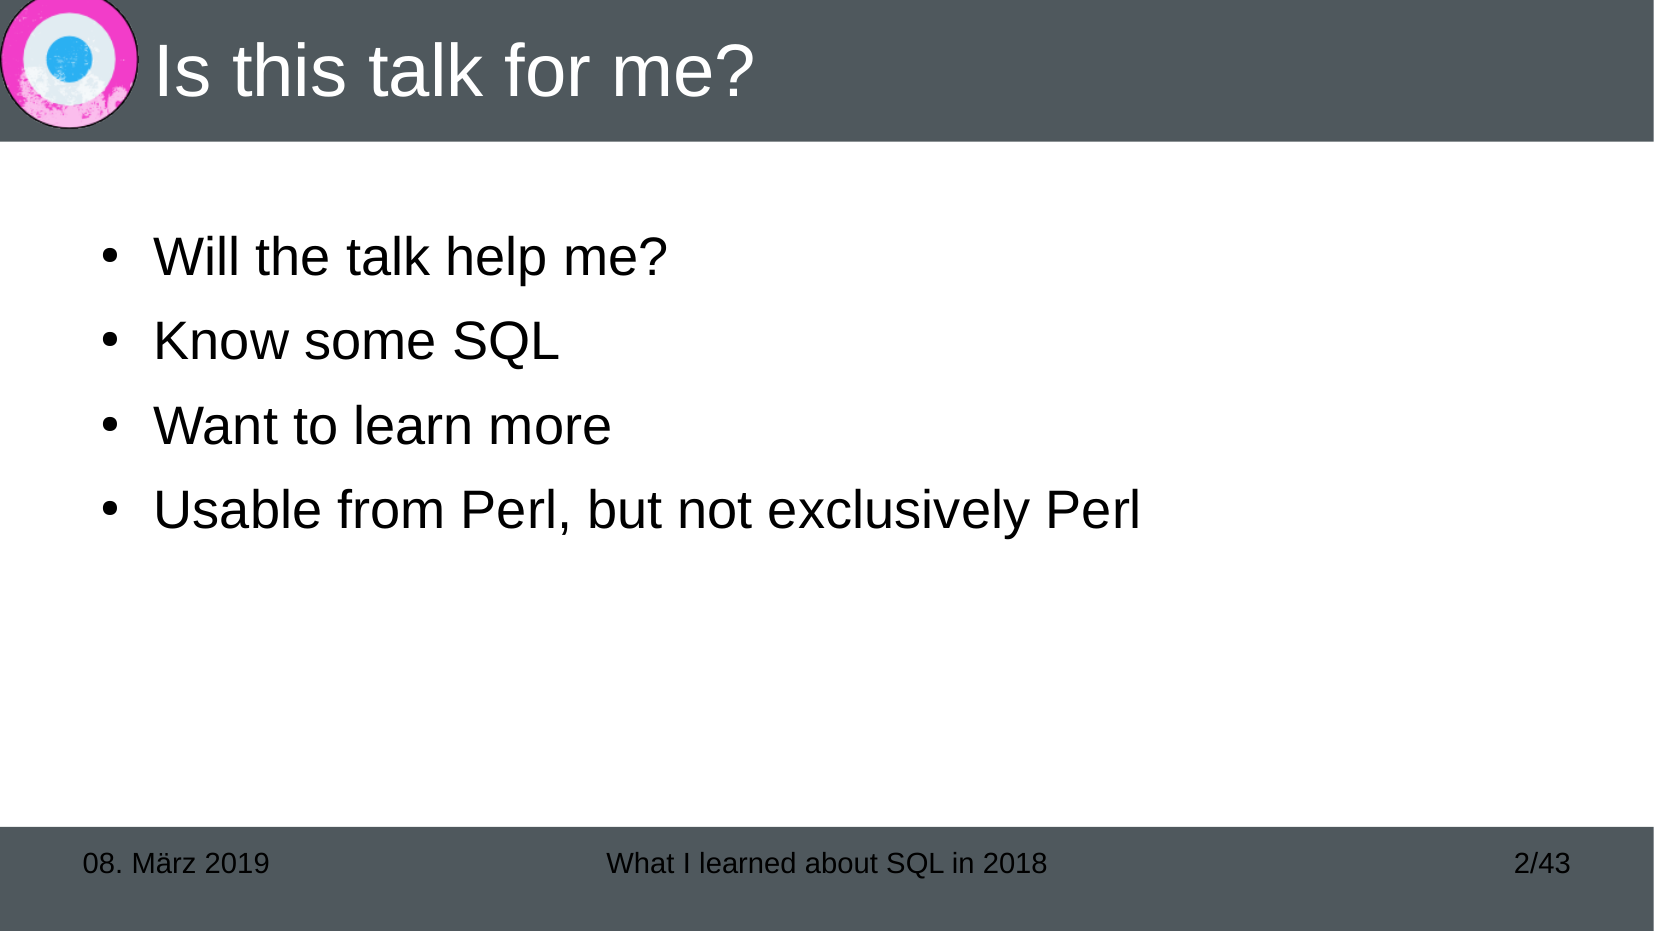

# Is this talk for me?
Will the talk help me?
Know some SQL
Want to learn more
Usable from Perl, but not exclusively Perl
08. März 2019
2